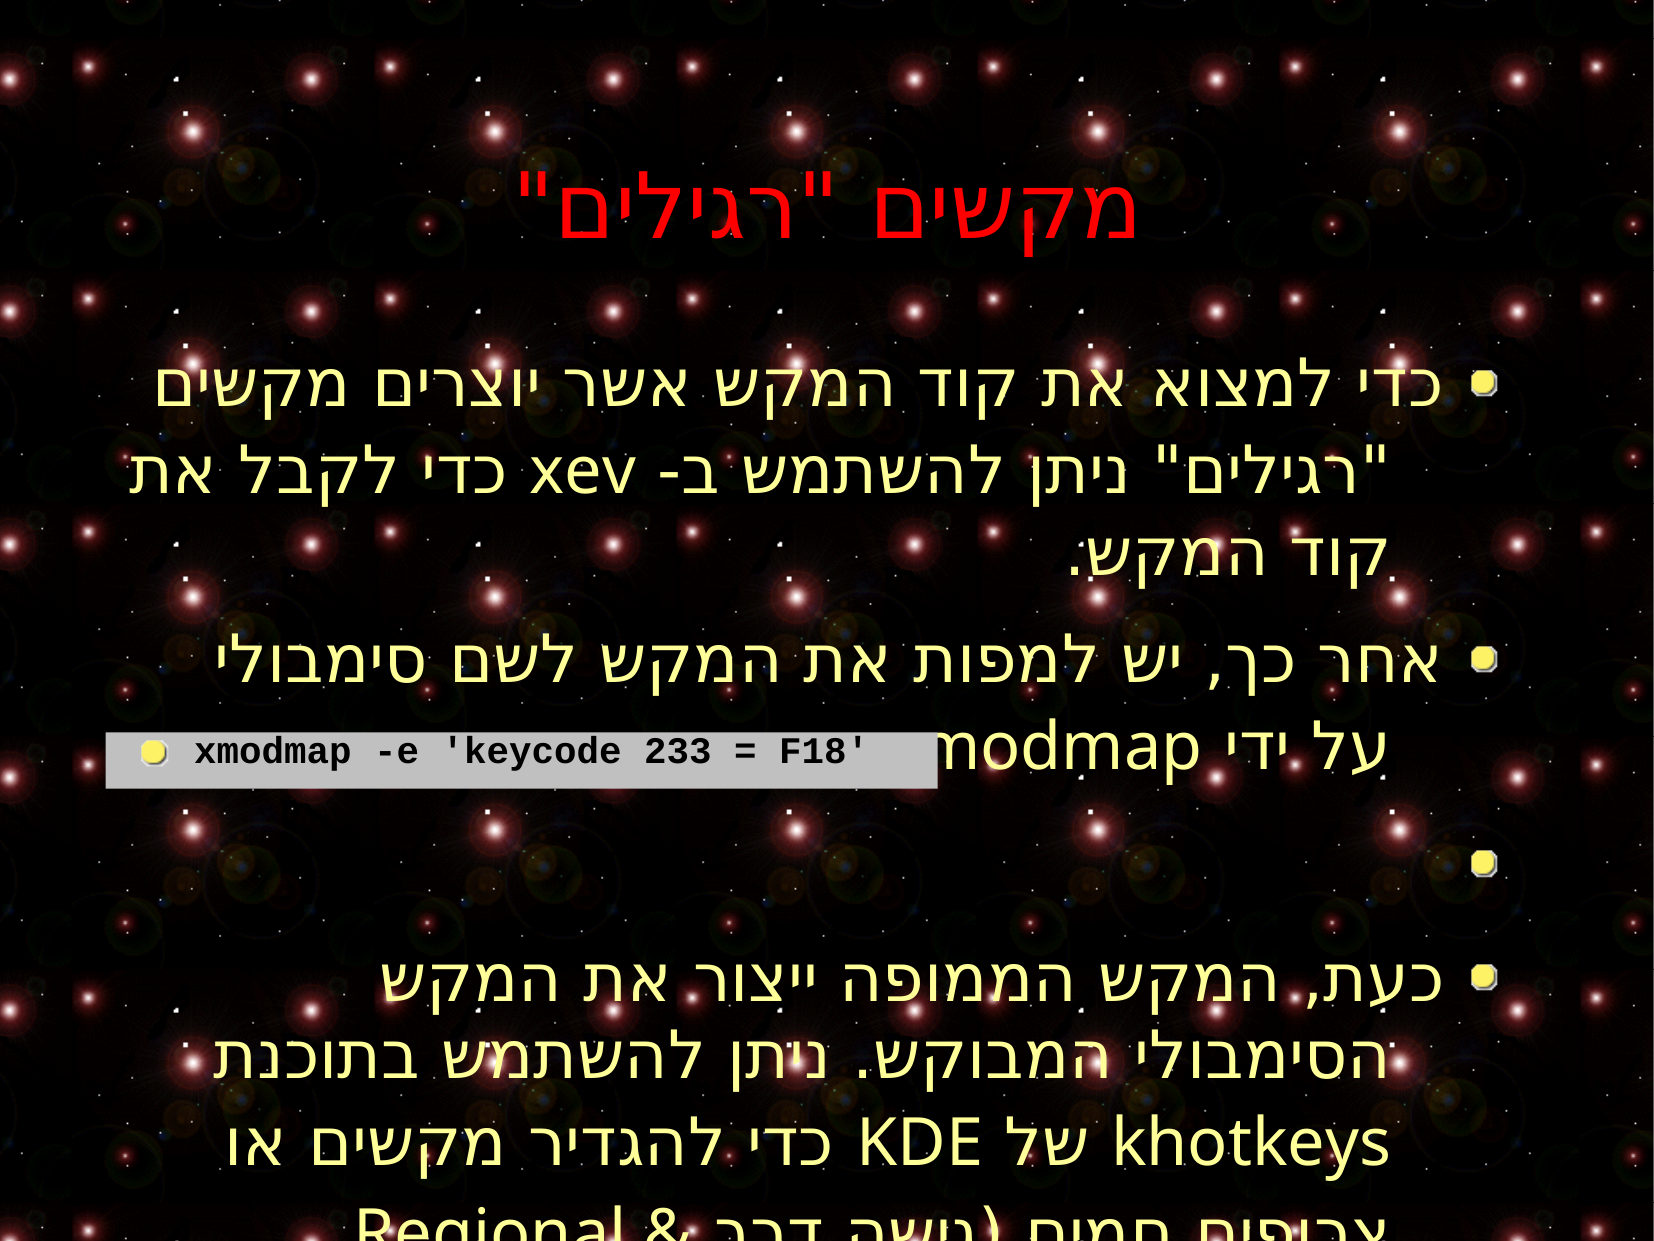

# מקשים "רגילים"
כדי למצוא את קוד המקש אשר יוצרים מקשים "רגילים" ניתן להשתמש ב- xev כדי לקבל את קוד המקש.
אחר כך, יש למפות את המקש לשם סימבולי על ידי xmodmap:
כעת, המקש הממופה ייצור את המקש הסימבולי המבוקש. ניתן להשתמש בתוכנת khotkeys של KDE כדי להגדיר מקשים או צרופים חמים (גישה דרך Regional & Accessibility במרכז הבקרה).
xmodmap -e 'keycode 233 = F18'